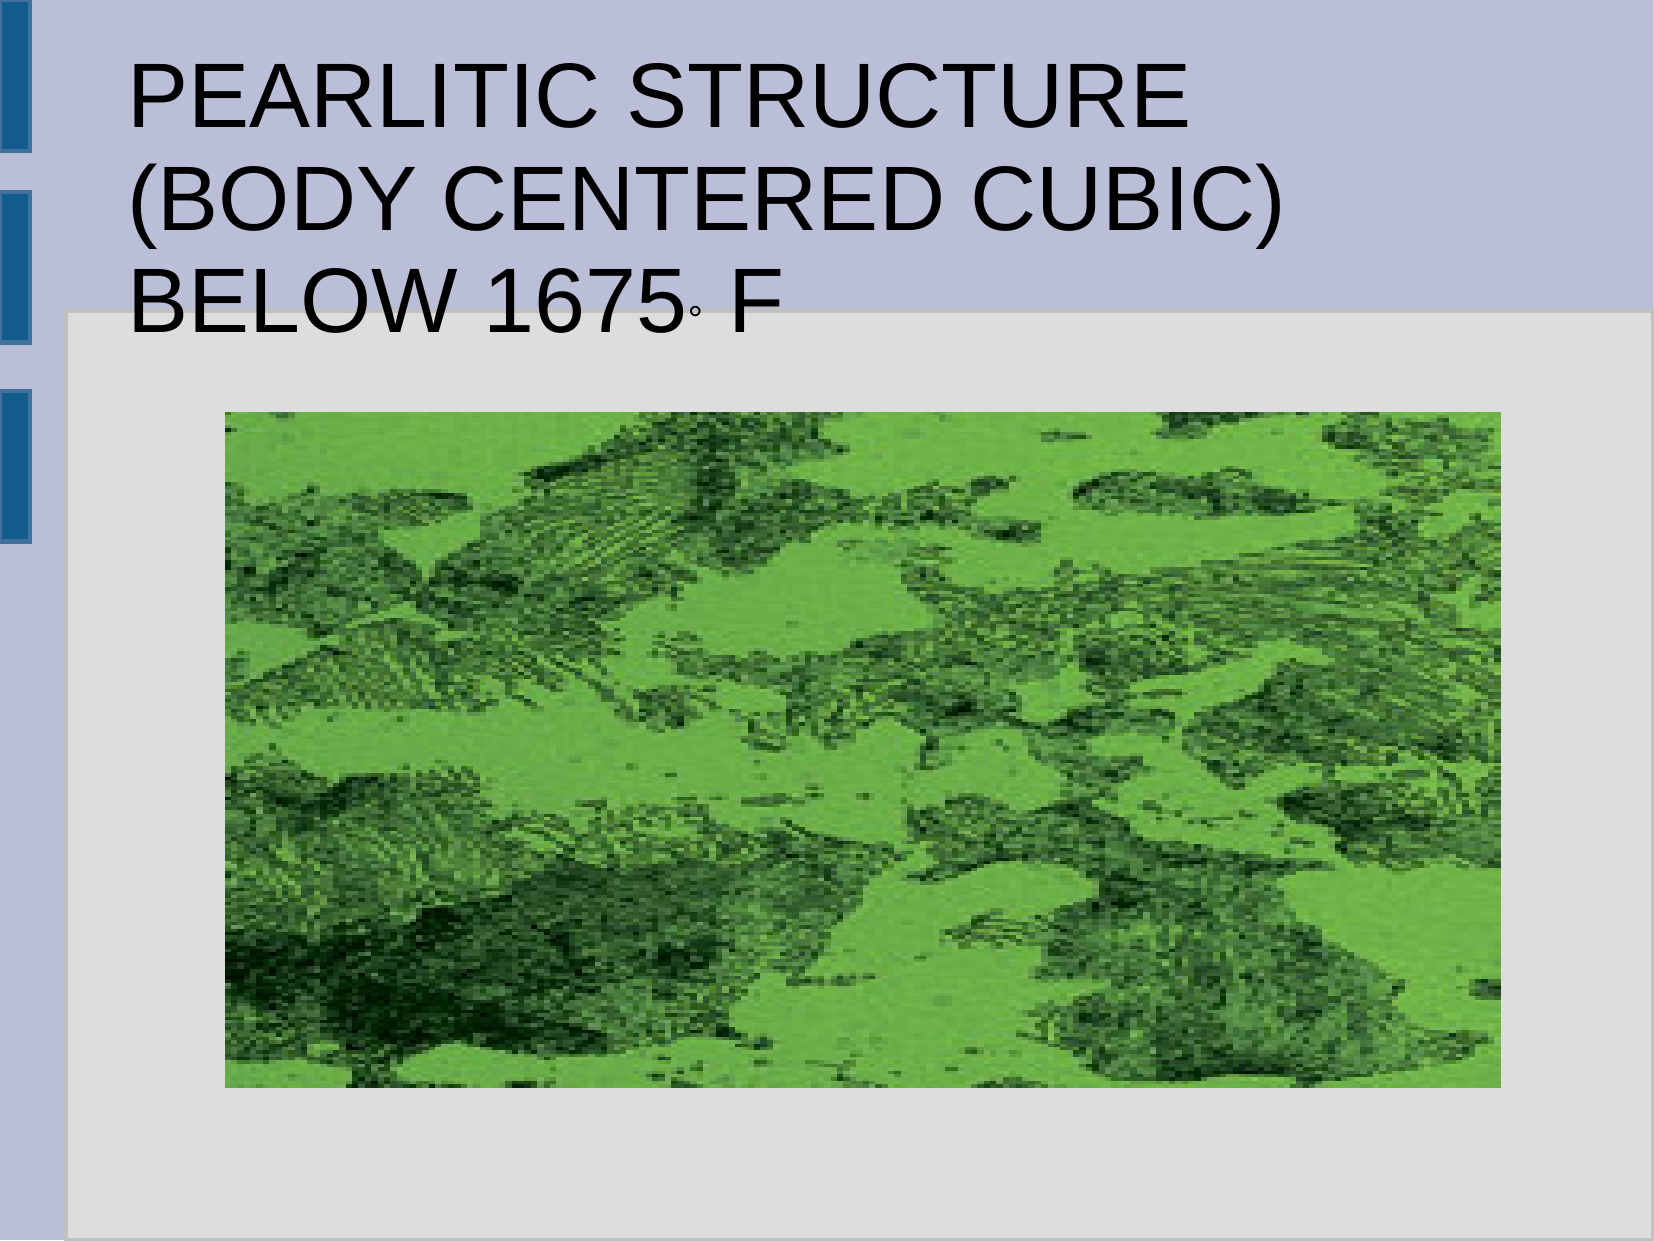

PEARLITIC STRUCTURE
(BODY CENTERED CUBIC)
BELOW 1675° F